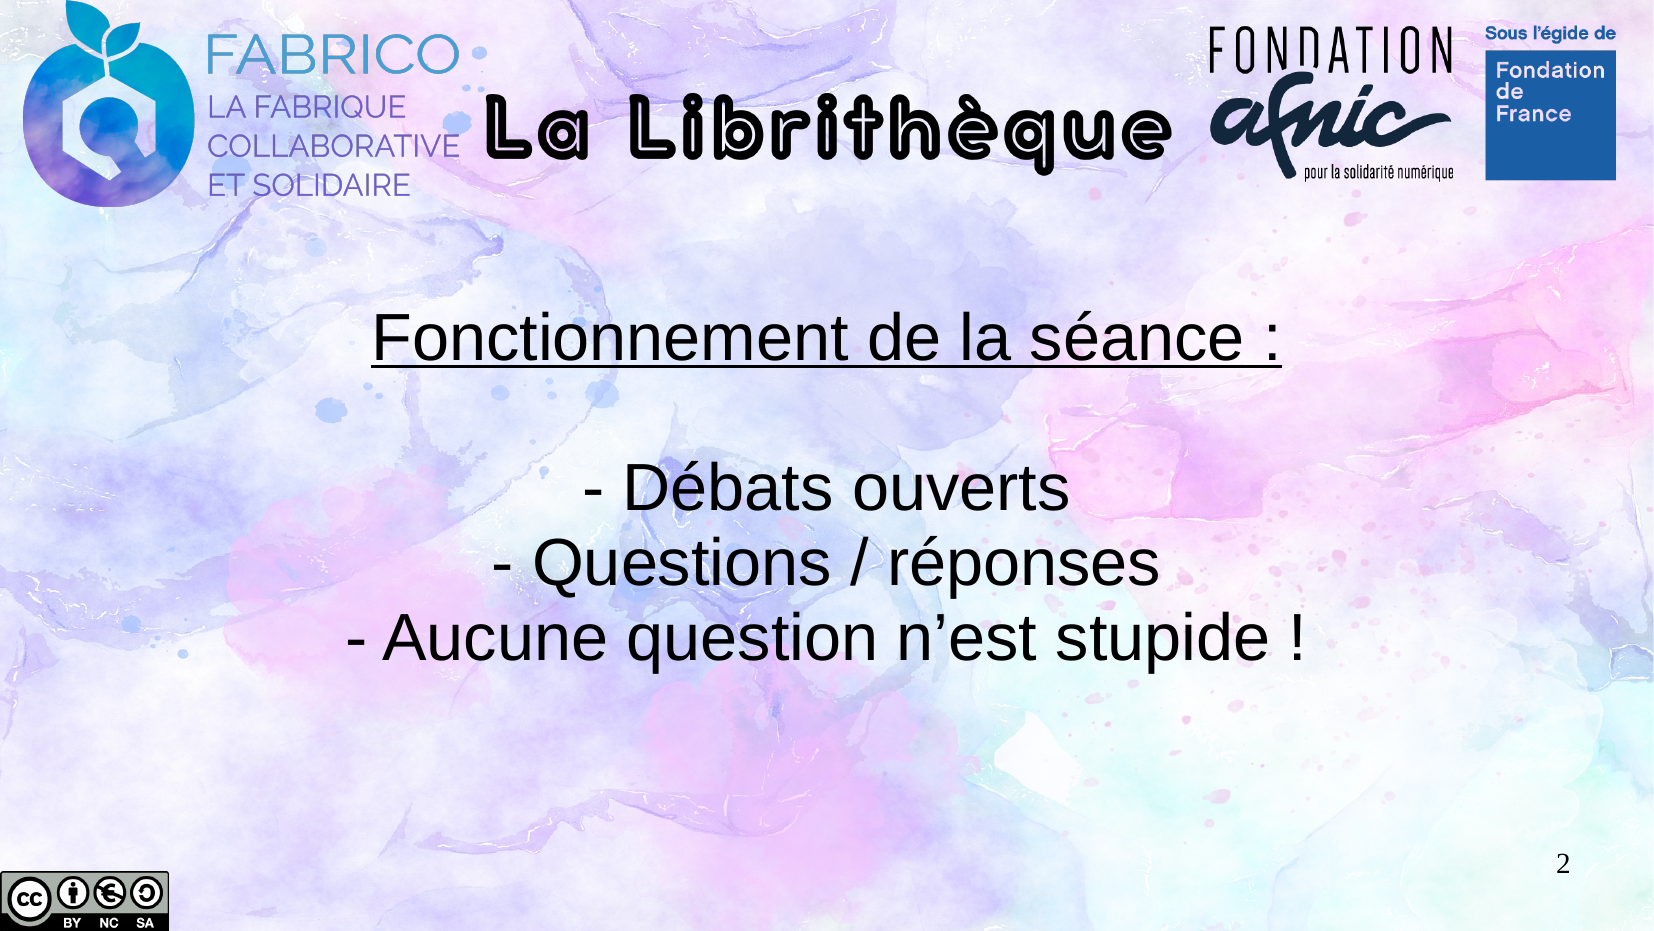

# Fonctionnement de la séance :
- Débats ouverts
- Questions / réponses
- Aucune question n’est stupide !
2